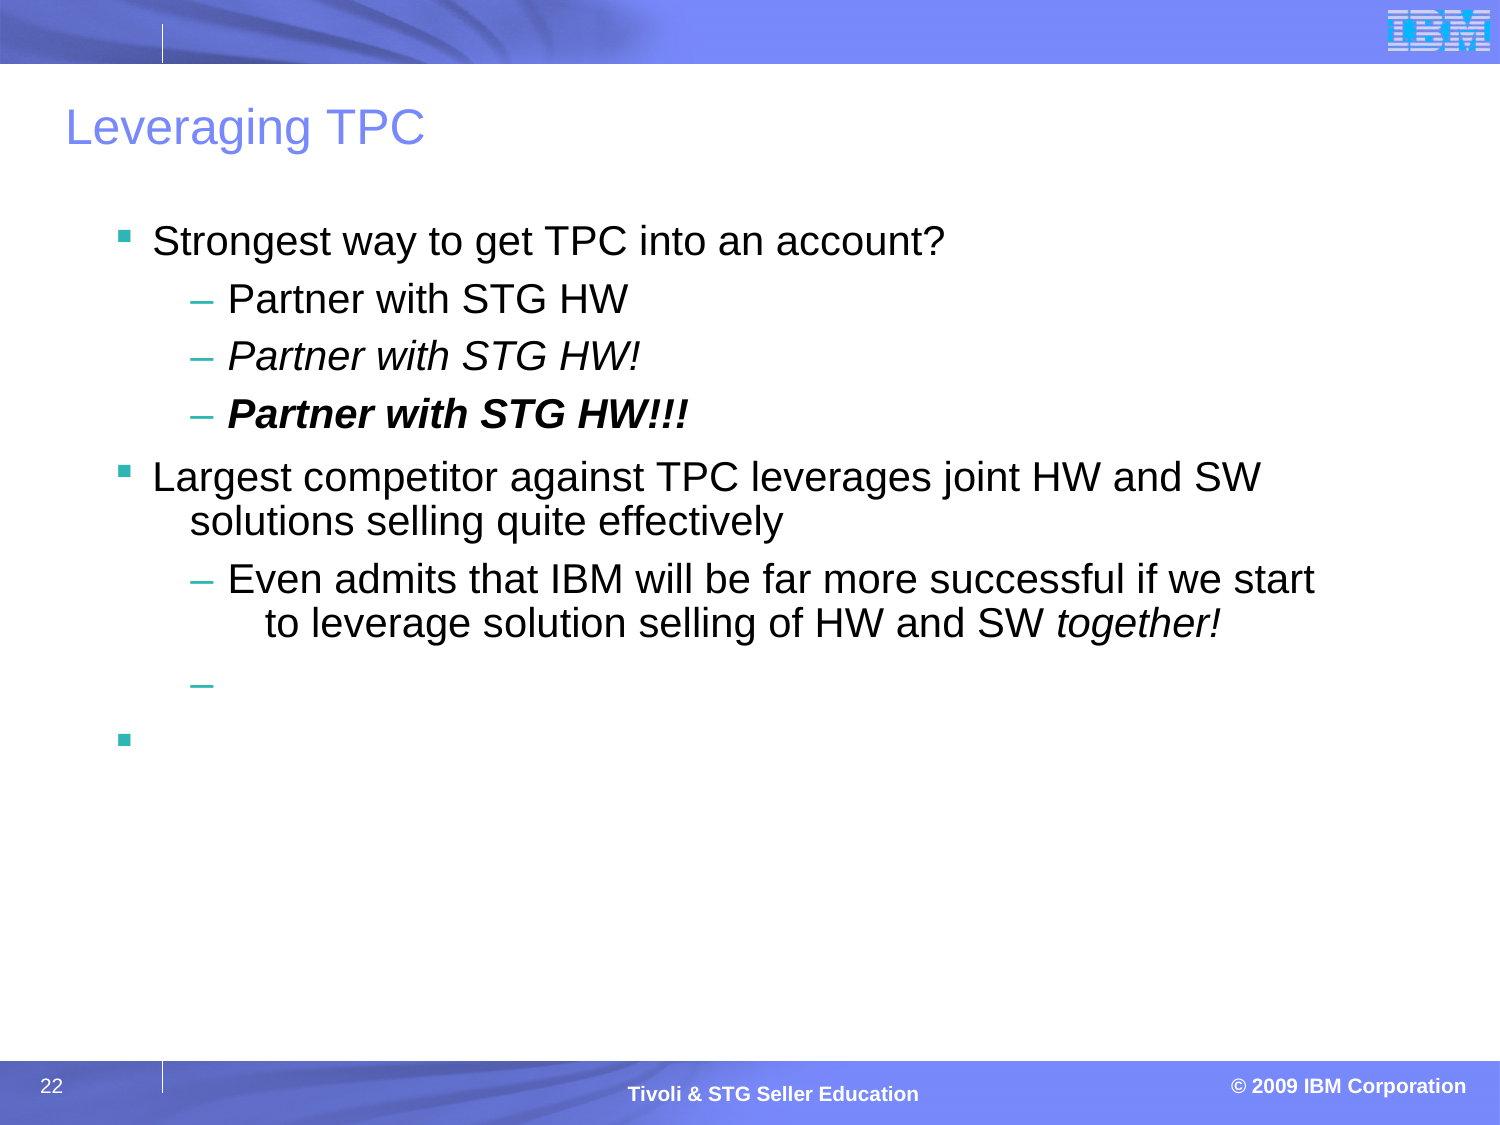

# Leveraging TPC
Strongest way to get TPC into an account?
Partner with STG HW
Partner with STG HW!
Partner with STG HW!!!
Largest competitor against TPC leverages joint HW and SW solutions selling quite effectively
Even admits that IBM will be far more successful if we start to leverage solution selling of HW and SW together!